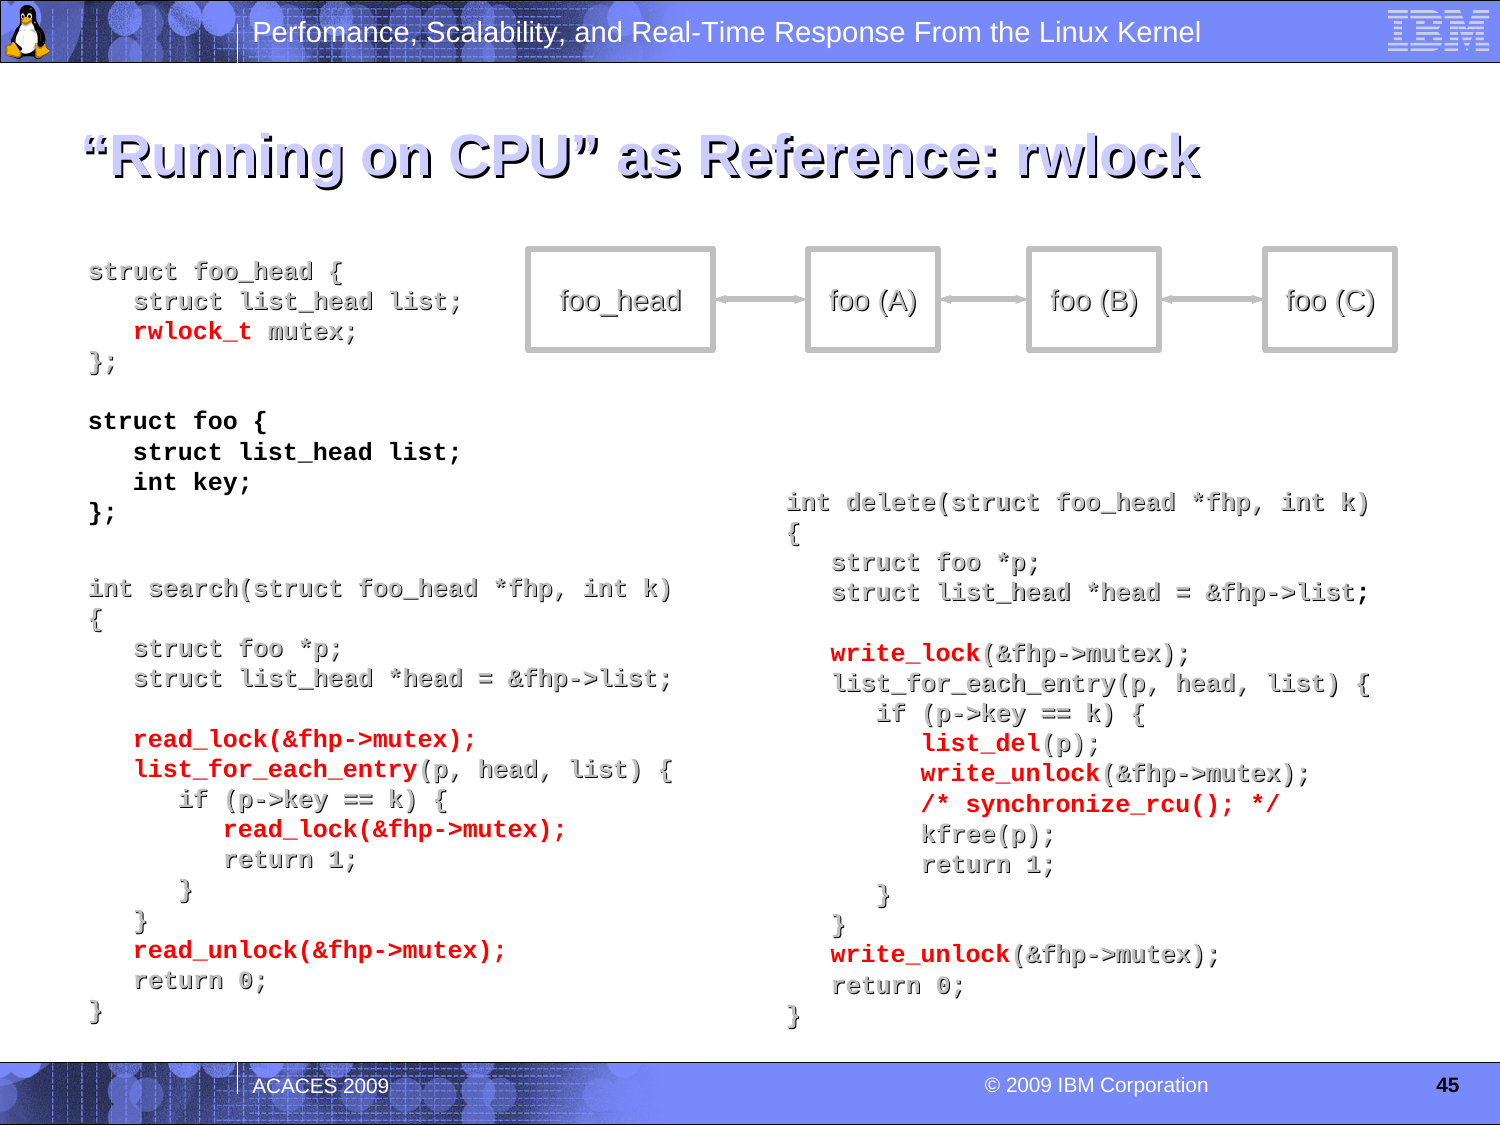

# “Running on CPU” as Reference: rwlock
foo_head
foo (A)
foo (B)
foo (C)
struct foo_head {
 struct list_head list;
 rwlock_t mutex;
};
struct foo {
 struct list_head list;
 int key;
};
int delete(struct foo_head *fhp, int k)
{
 struct foo *p;
 struct list_head *head = &fhp->list;
 write_lock(&fhp->mutex);
 list_for_each_entry(p, head, list) {
 if (p->key == k) {
 list_del(p);
 write_unlock(&fhp->mutex);
 /* synchronize_rcu(); */
 kfree(p);
 return 1;
 }
 }
 write_unlock(&fhp->mutex);
 return 0;
}
int search(struct foo_head *fhp, int k)
{
 struct foo *p;
 struct list_head *head = &fhp->list;
 read_lock(&fhp->mutex);
 list_for_each_entry(p, head, list) {
 if (p->key == k) {
 read_lock(&fhp->mutex);
 return 1;
 }
 }
 read_unlock(&fhp->mutex);
 return 0;
}
45